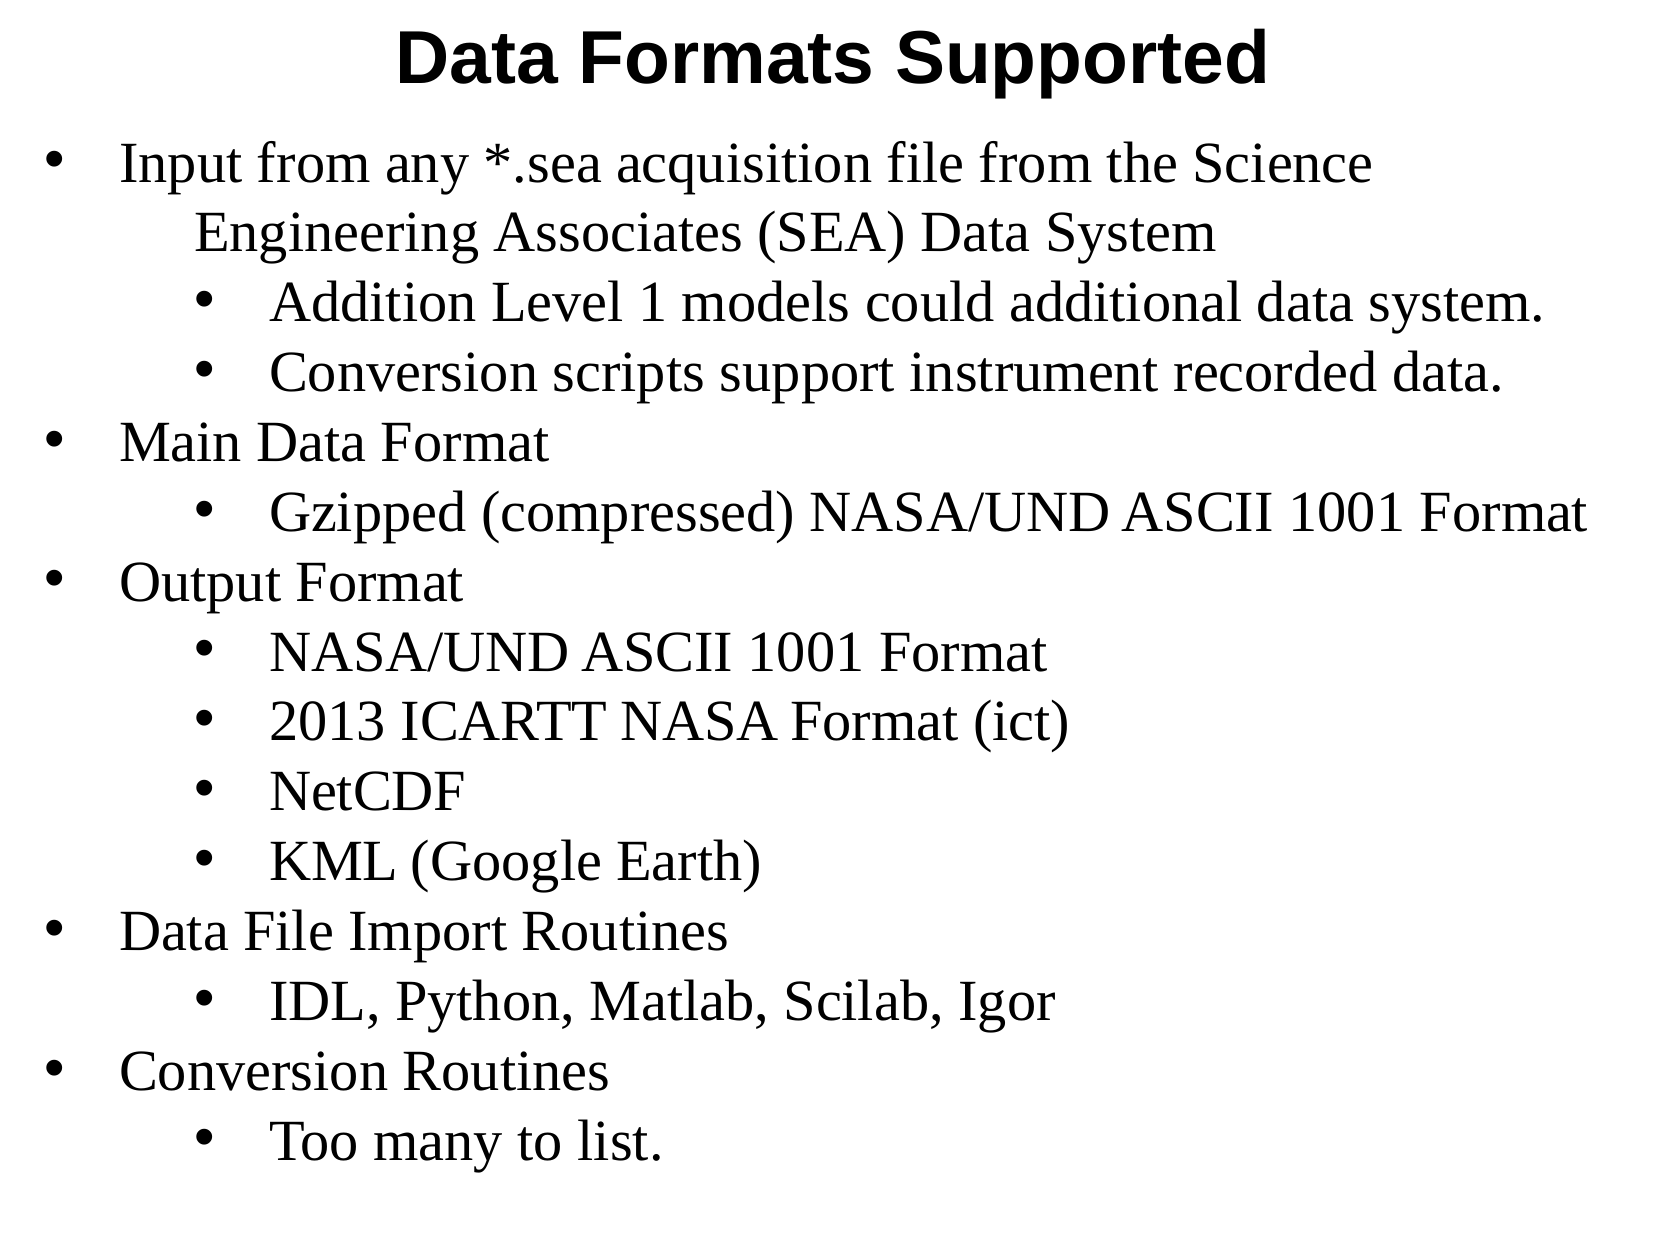

Data Formats Supported
# Input from any *.sea acquisition file from the Science Engineering Associates (SEA) Data System
Addition Level 1 models could additional data system.
Conversion scripts support instrument recorded data.
Main Data Format
Gzipped (compressed) NASA/UND ASCII 1001 Format
Output Format
NASA/UND ASCII 1001 Format
2013 ICARTT NASA Format (ict)
NetCDF
KML (Google Earth)
Data File Import Routines
IDL, Python, Matlab, Scilab, Igor
Conversion Routines
Too many to list.